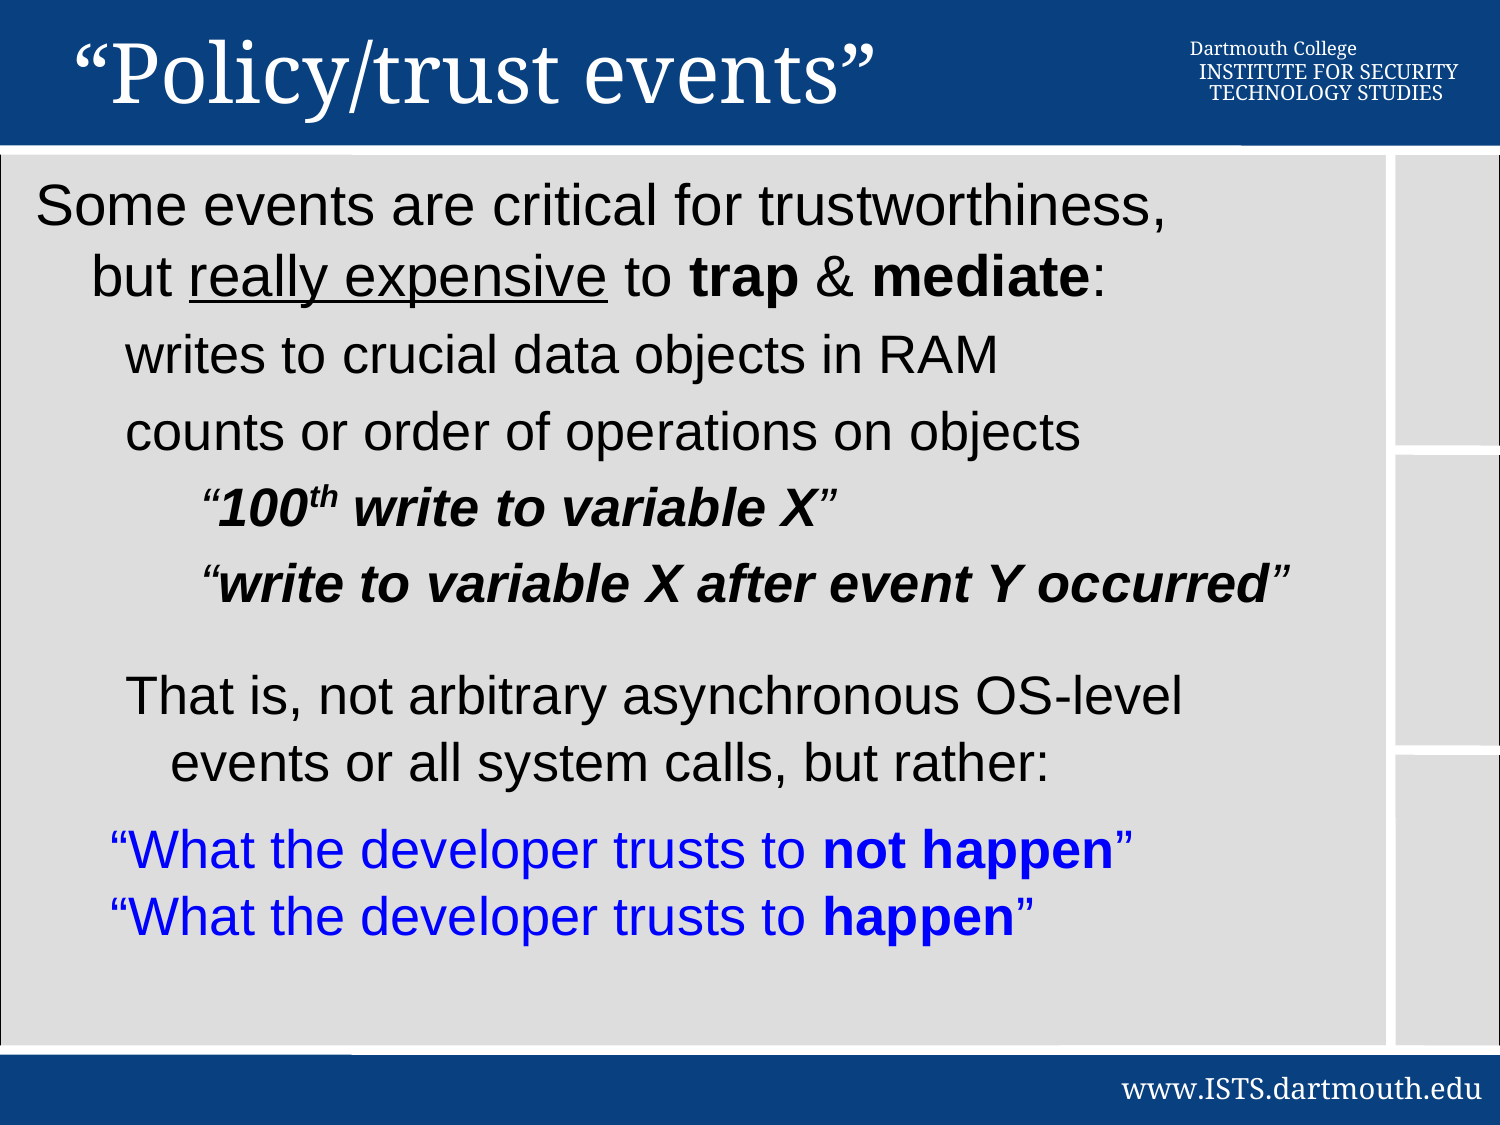

“Policy/trust events”
Dartmouth College
INSTITUTE FOR SECURITY
TECHNOLOGY STUDIES
Some events are critical for trustworthiness,
but really expensive to trap & mediate:
 writes to crucial data objects in RAM
 counts or order of operations on objects
 “100th write to variable X”
 “write to variable X after event Y occurred”
 That is, not arbitrary asynchronous OS-level
 events or all system calls, but rather:
“What the developer trusts to not happen”
“What the developer trusts to happen”
www.ISTS.dartmouth.edu